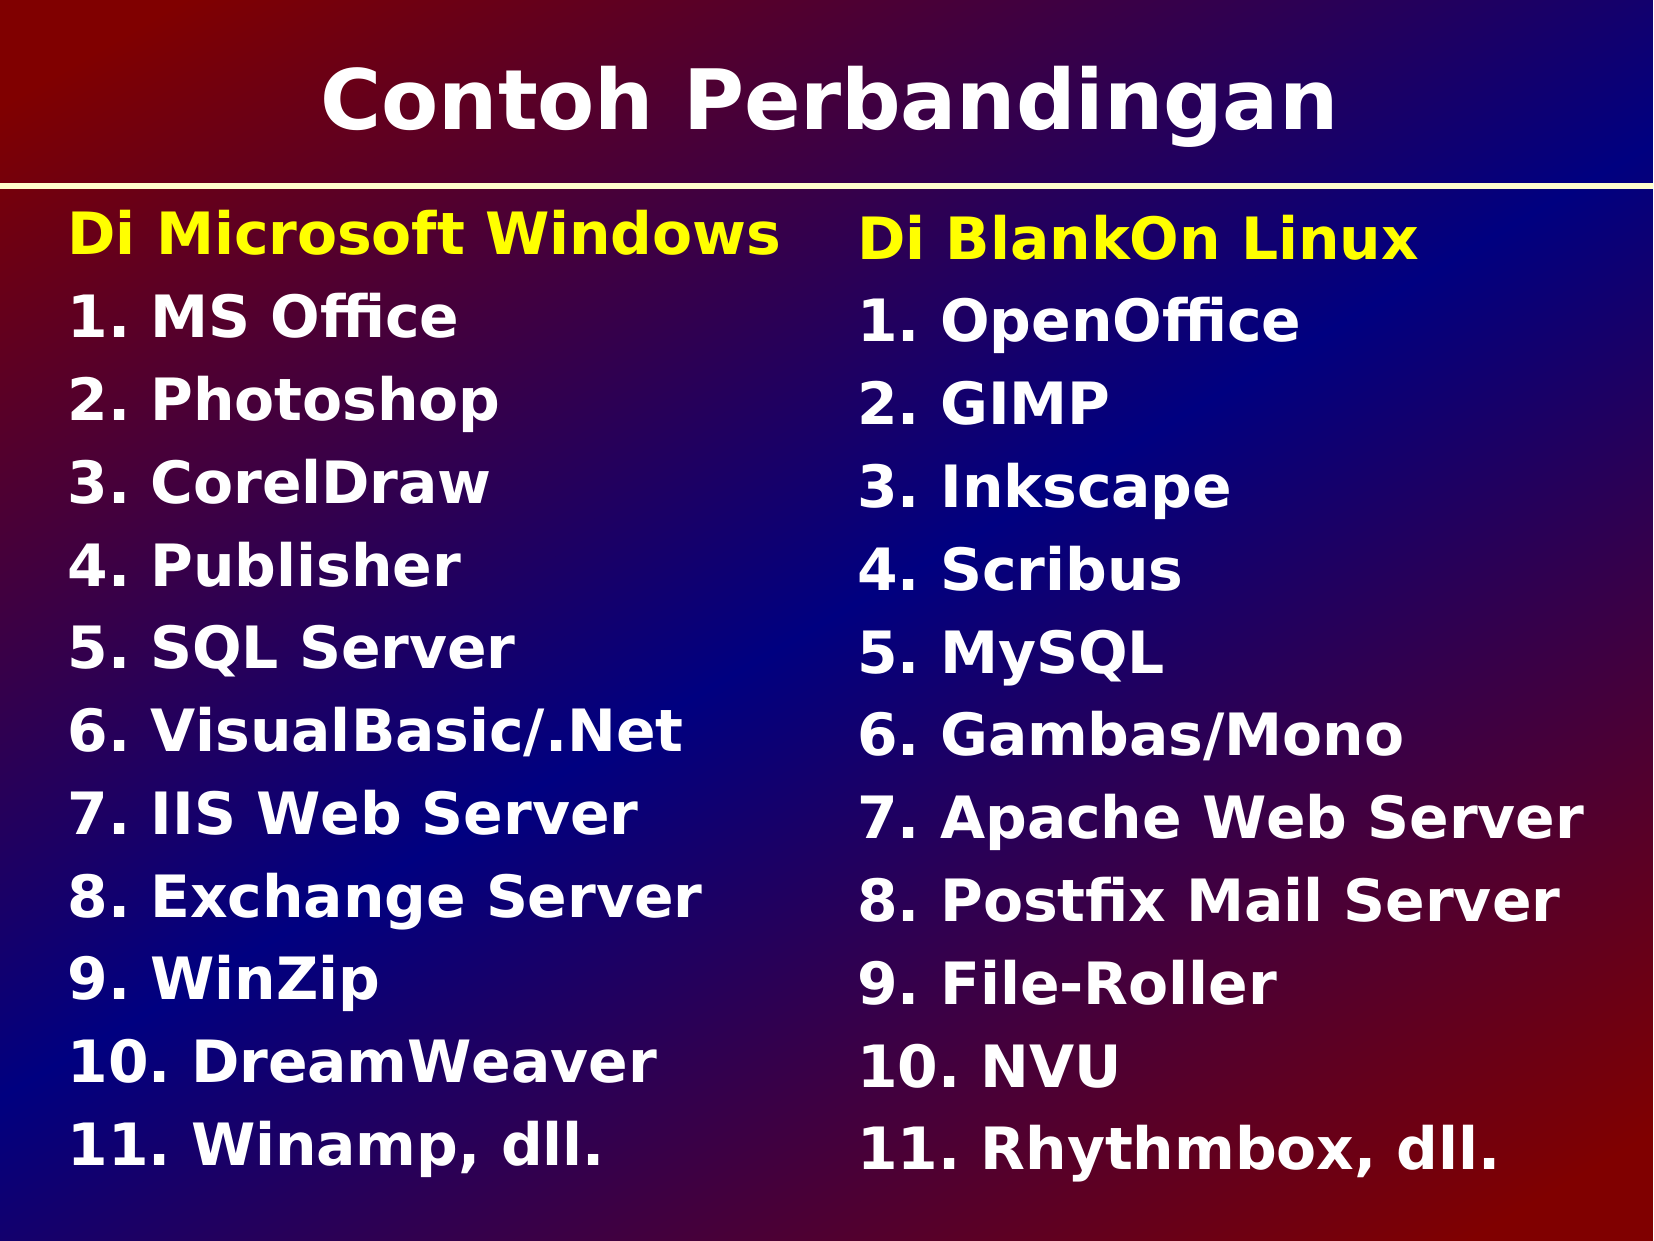

# Contoh Perbandingan
Di Microsoft Windows
1. MS Office
2. Photoshop
3. CorelDraw
4. Publisher
5. SQL Server
6. VisualBasic/.Net
7. IIS Web Server
8. Exchange Server
9. WinZip
10. DreamWeaver
11. Winamp, dll.
Di BlankOn Linux
1. OpenOffice
2. GIMP
3. Inkscape
4. Scribus
5. MySQL
6. Gambas/Mono
7. Apache Web Server
8. Postfix Mail Server
9. File-Roller
10. NVU
11. Rhythmbox, dll.